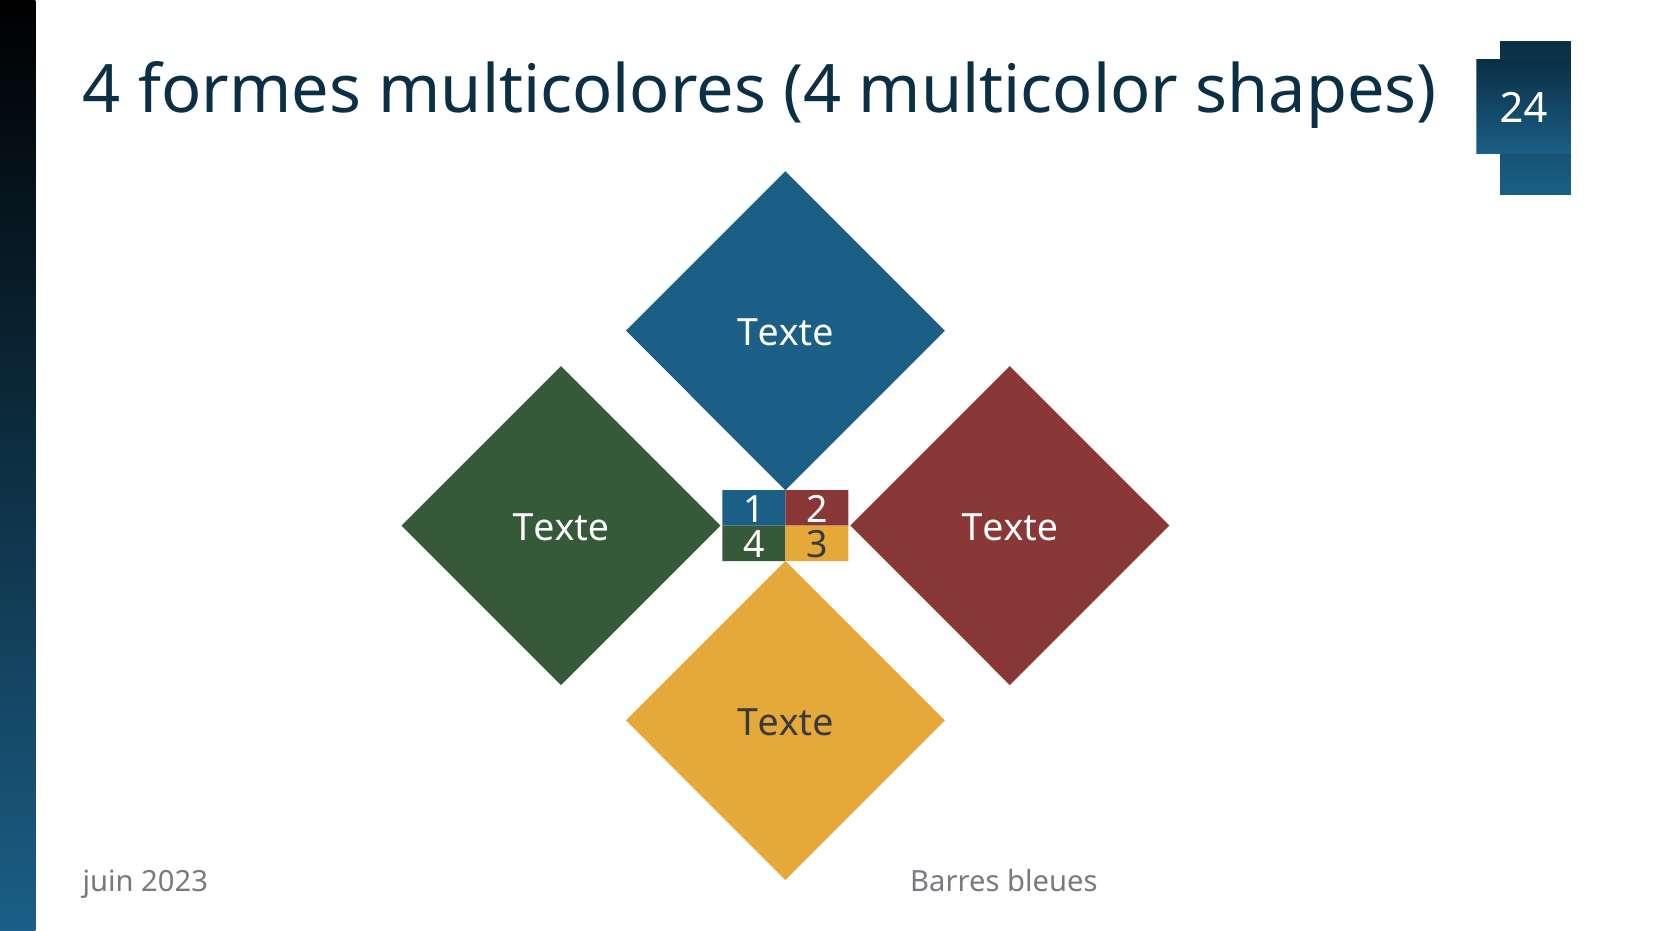

# 4 formes multicolores (4 multicolor shapes)
Texte
Texte
Texte
1
2
4
3
Texte
juin 2023
Barres bleues